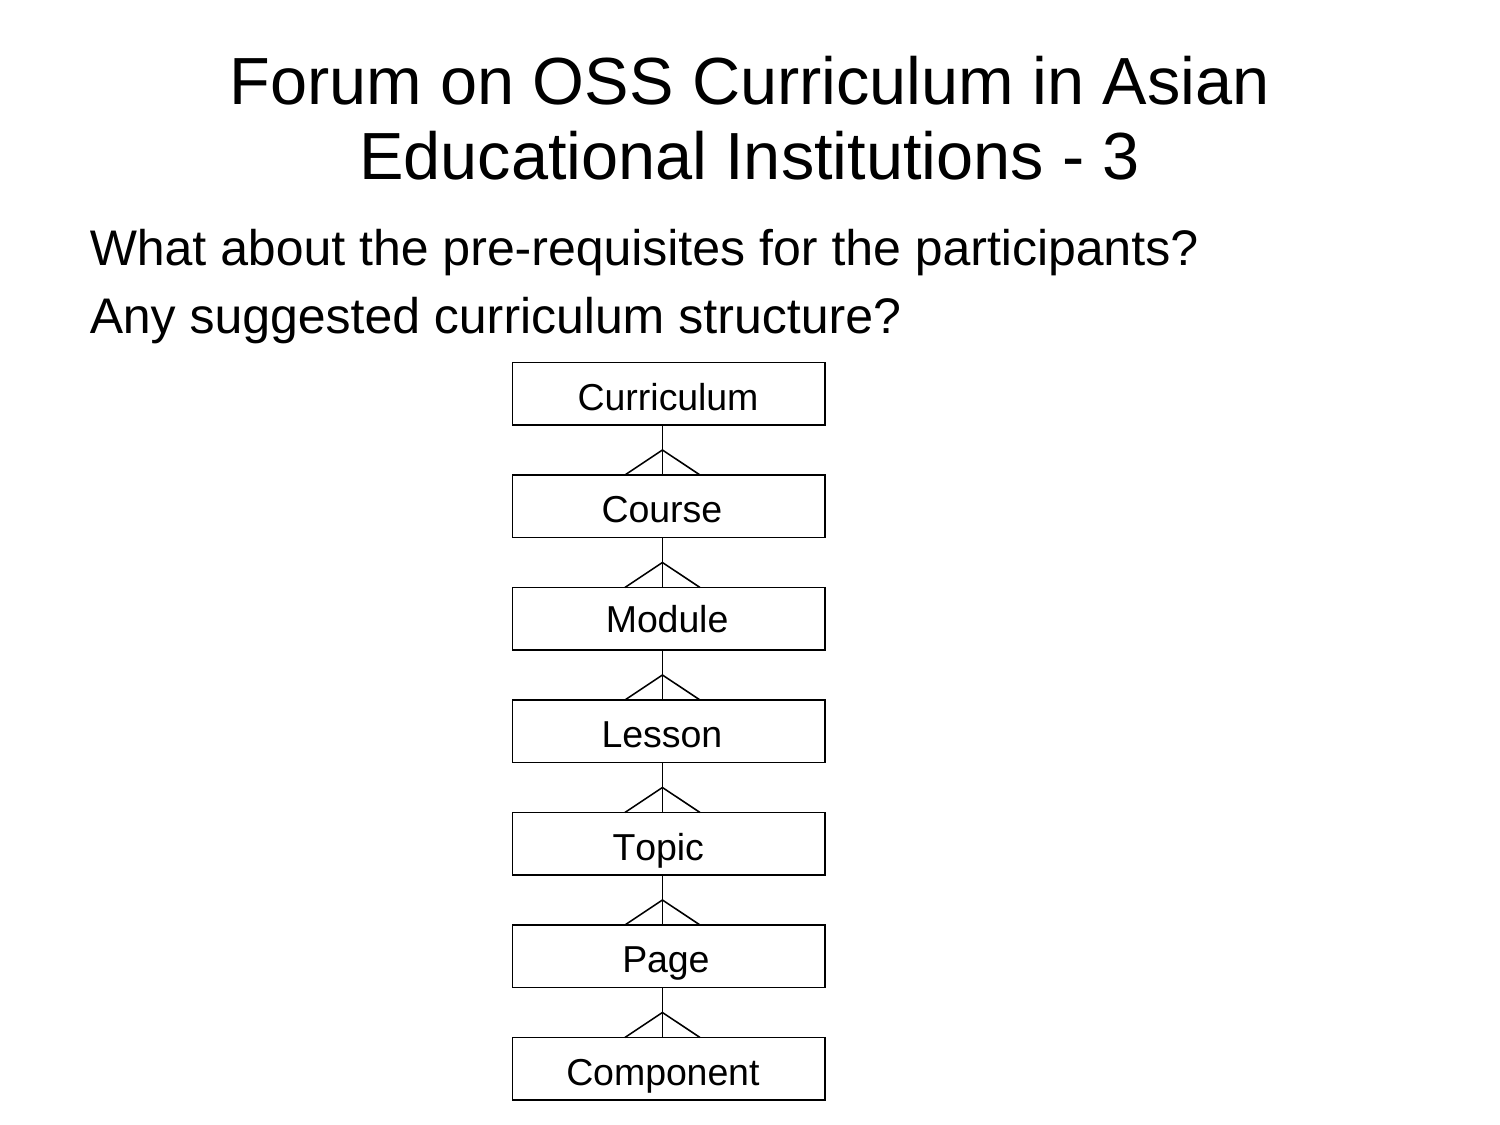

# Forum on OSS Curriculum in Asian Educational Institutions - 3
What about the pre-requisites for the participants?
Any suggested curriculum structure?
Curriculum
Course
Module
Lesson
Topic
Page
Component